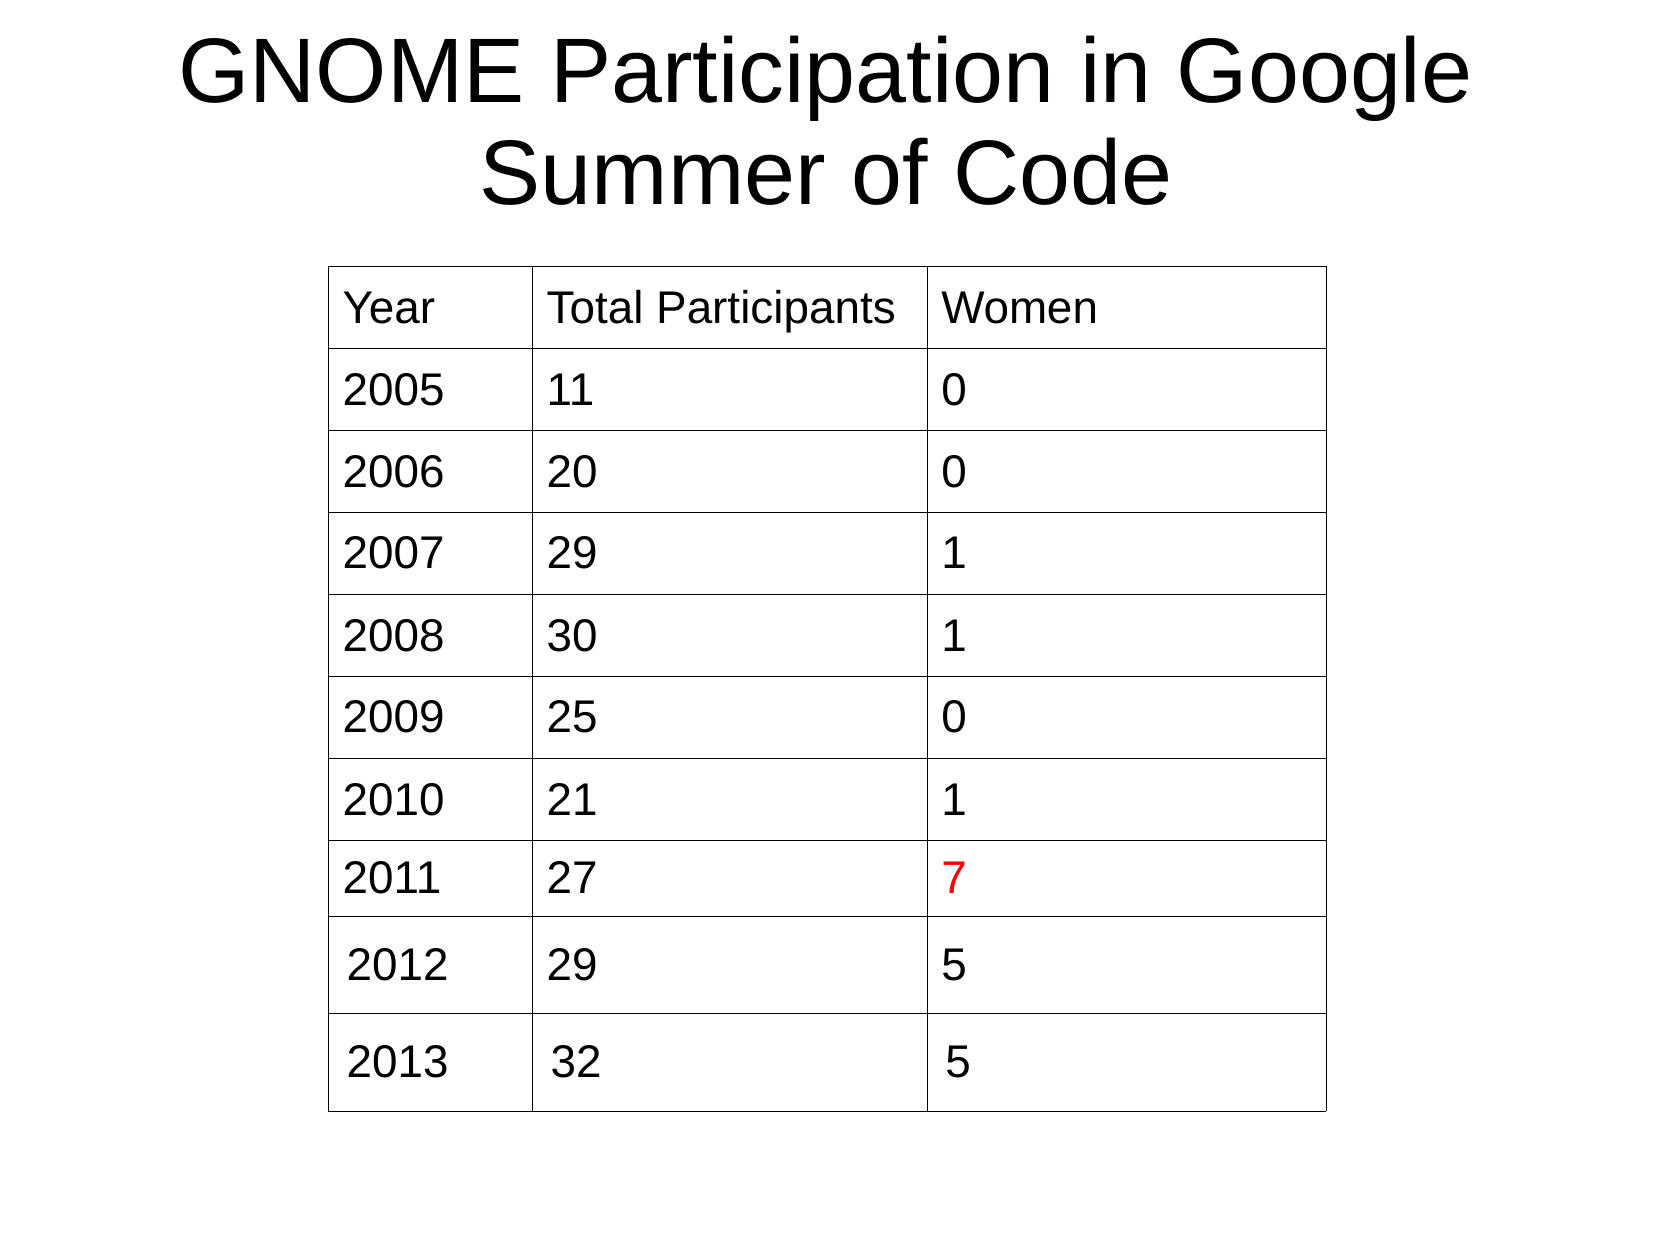

# GNOME Participation in Google Summer of Code
| Year | Total Participants | Women |
| --- | --- | --- |
| 2005 | 11 | 0 |
| 2006 | 20 | 0 |
| 2007 | 29 | 1 |
| 2008 | 30 | 1 |
| 2009 | 25 | 0 |
| 2010 | 21 | 1 |
| 2011 | 27 | 7 |
| 2012 | 29 | 5 |
| 2013 | 32 | 5 |